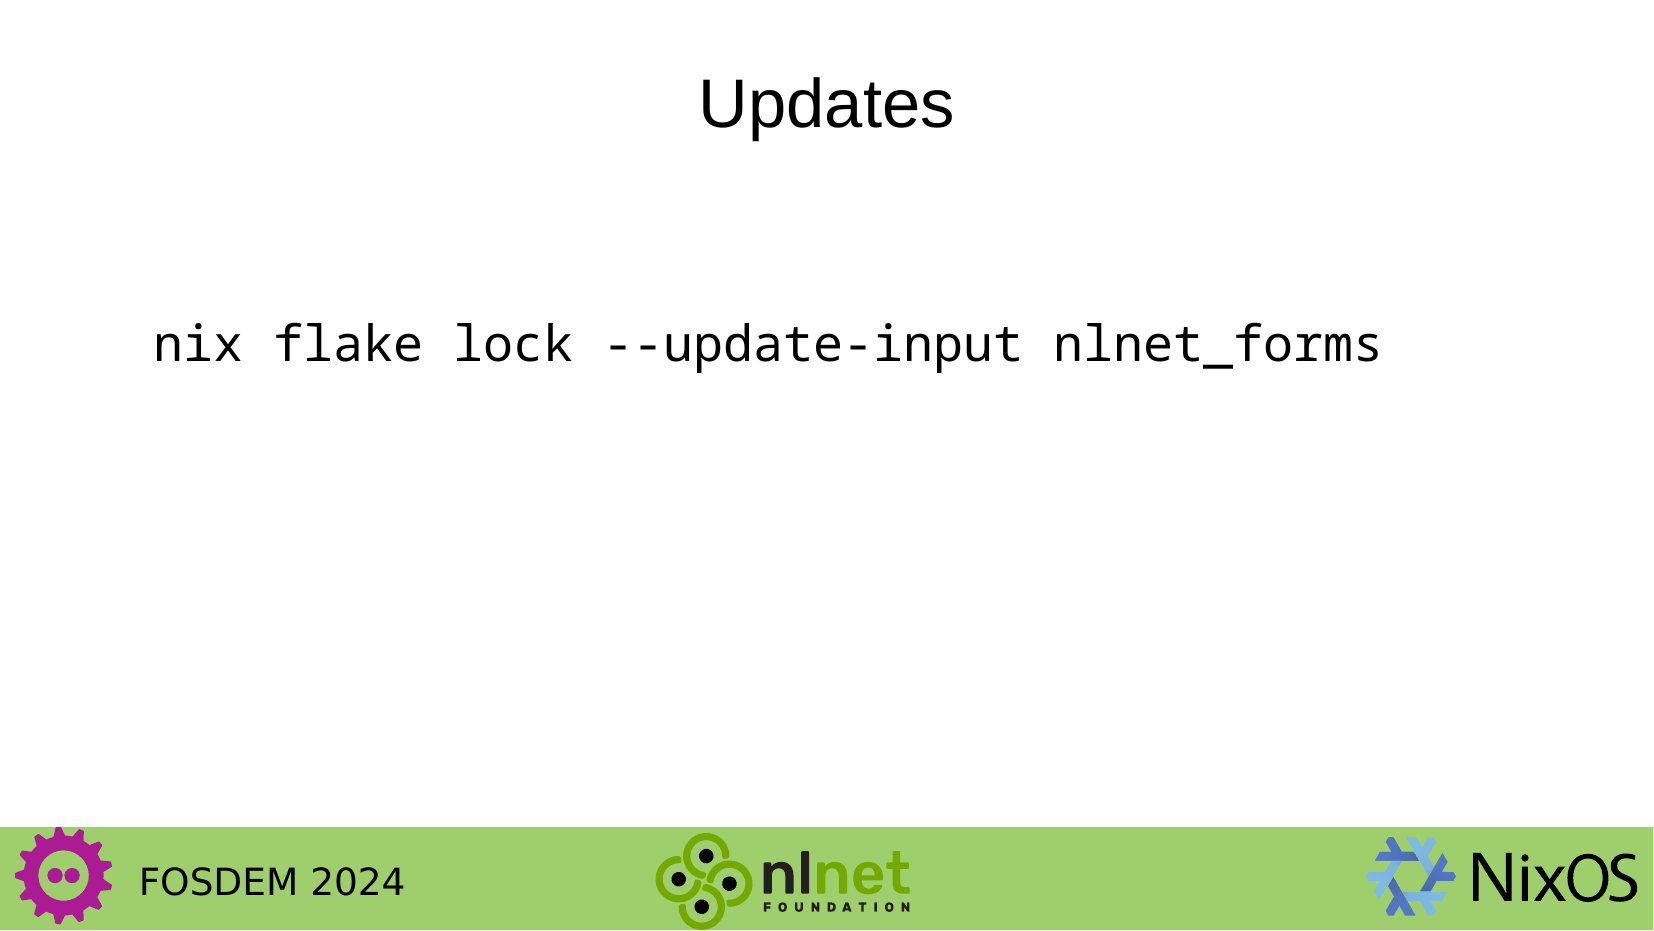

# Updates
nix flake lock --update-input nlnet_forms